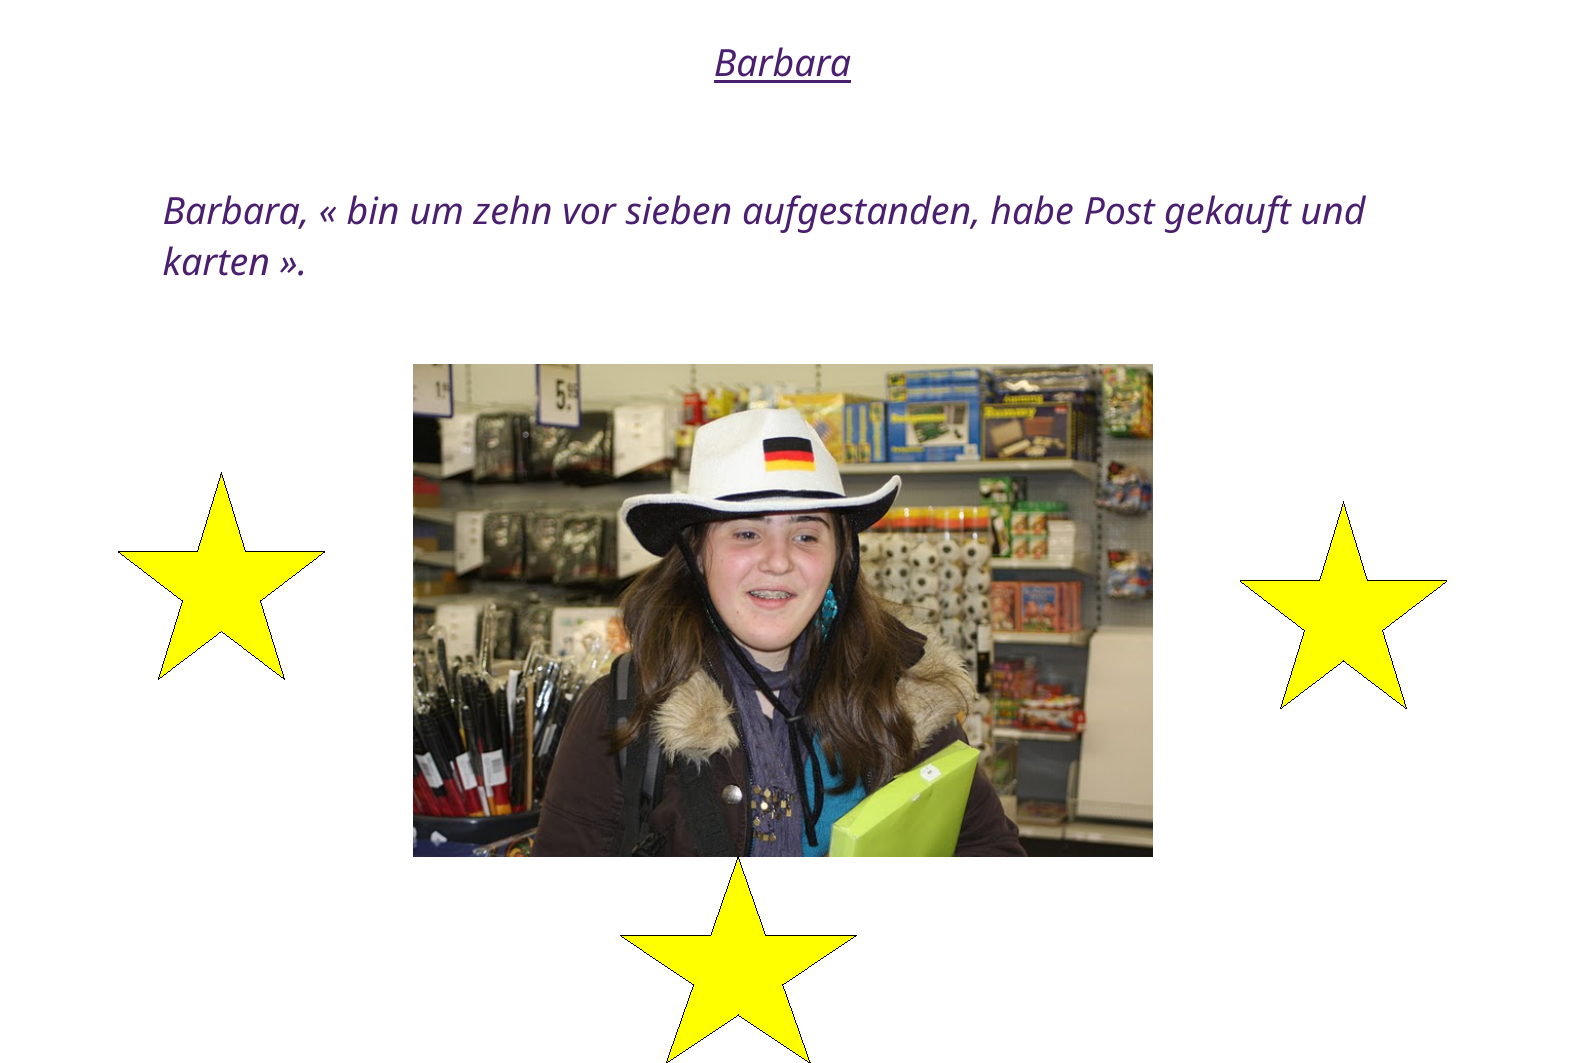

Barbara
Barbara, « bin um zehn vor sieben aufgestanden, habe Post gekauft und karten ».